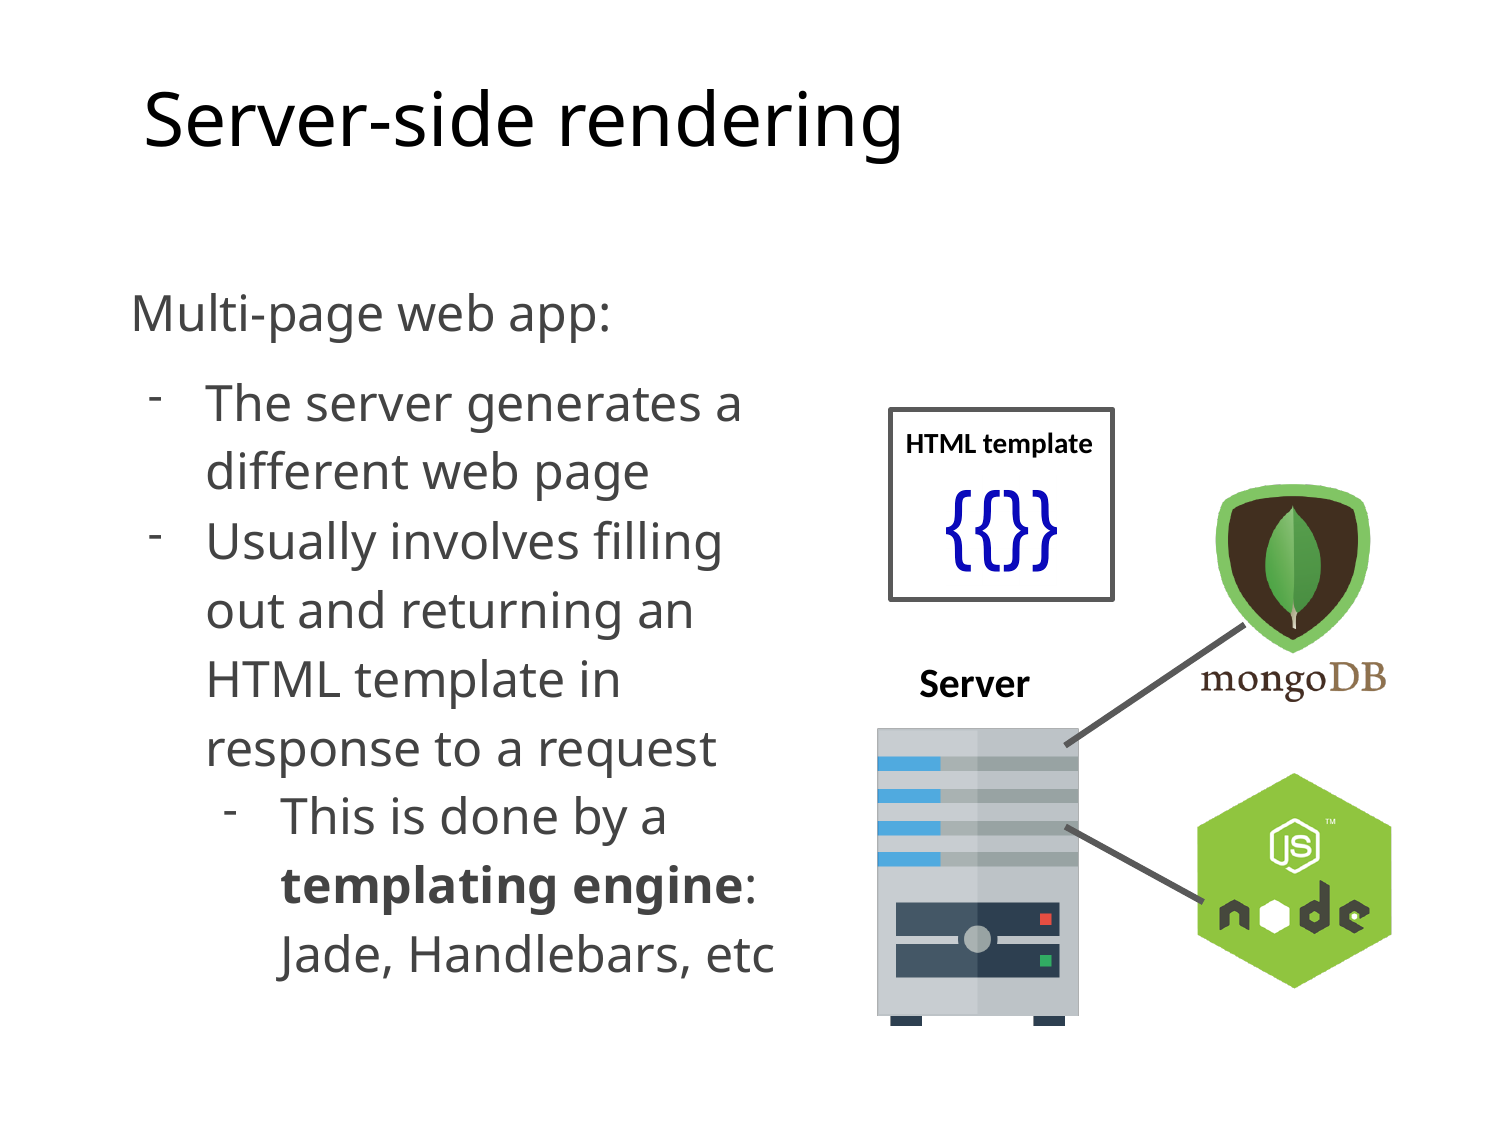

# Server-side rendering
Multi-page web app:
The server generates a different web page
Usually involves filling out and returning an HTML template in response to a request
This is done by a templating engine: Jade, Handlebars, etc
HTML template
Server